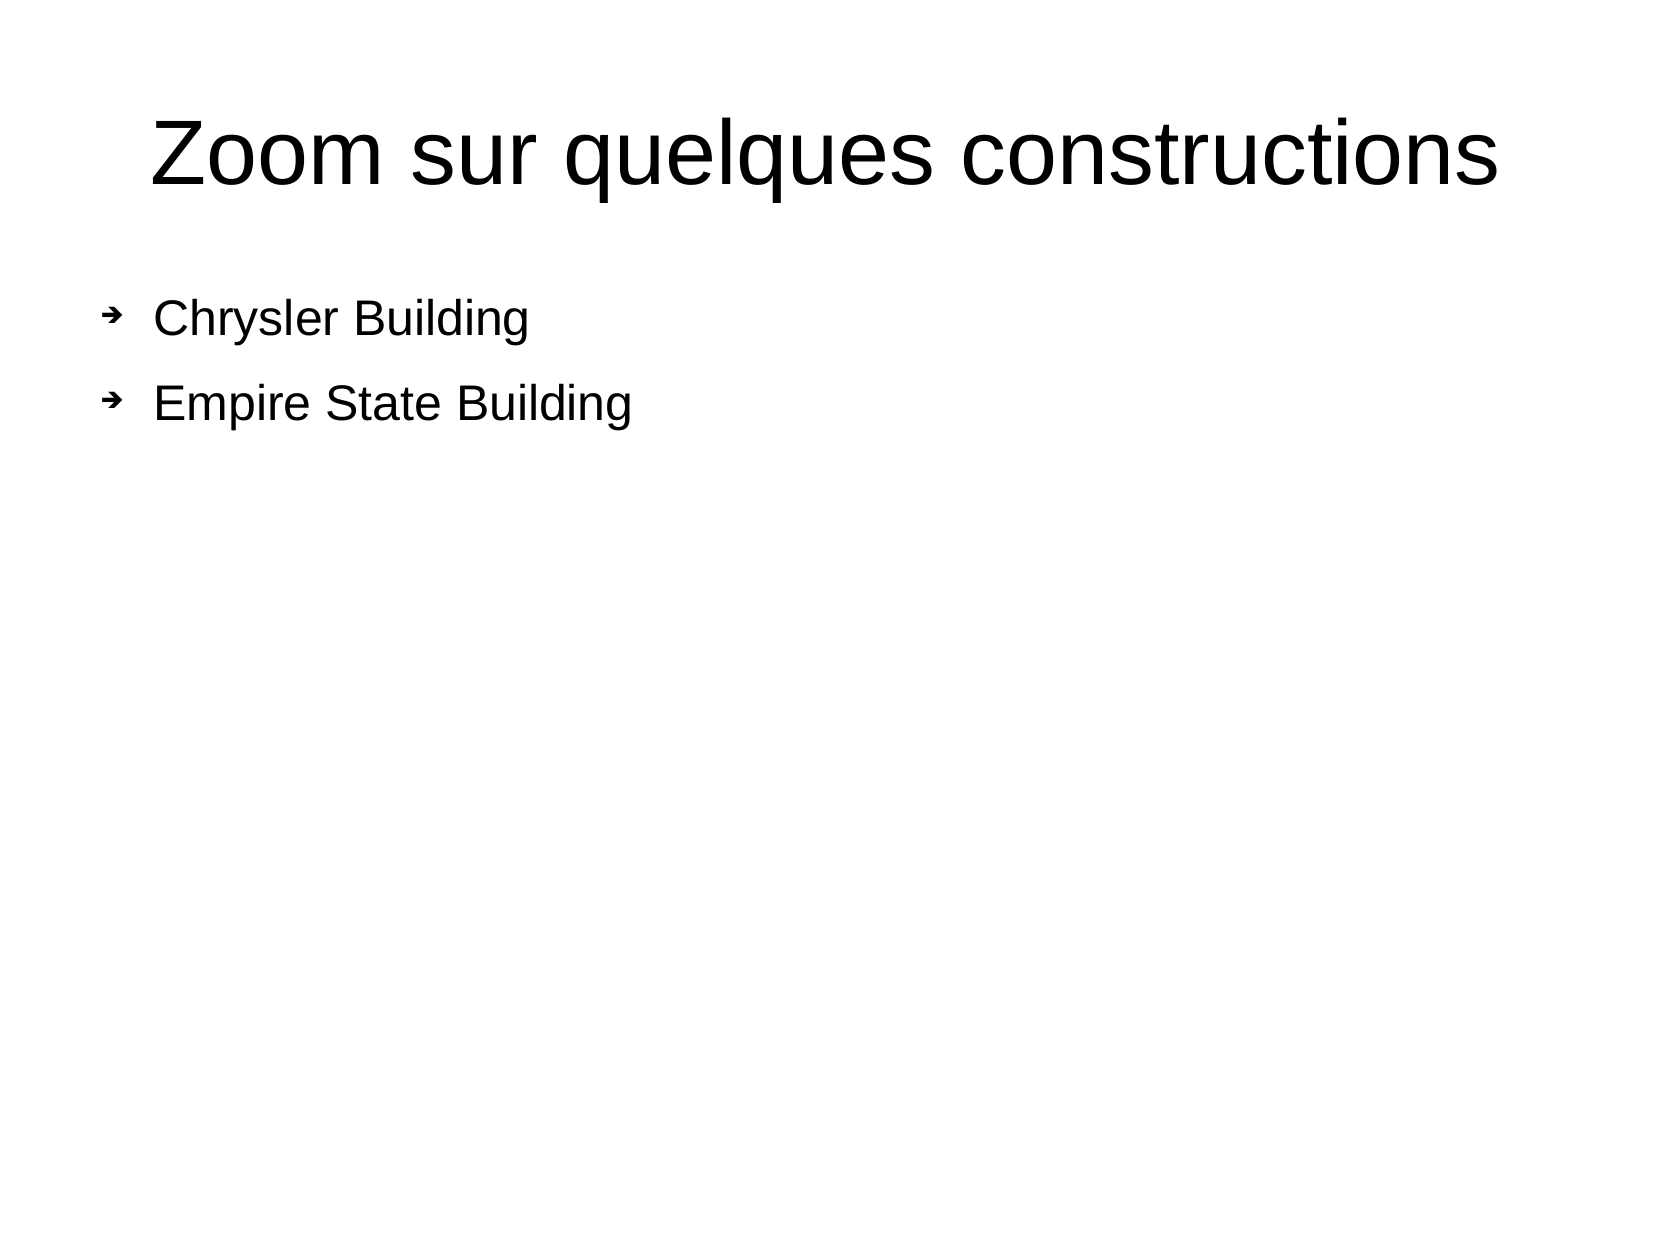

# Zoom sur quelques constructions
Chrysler Building
Empire State Building